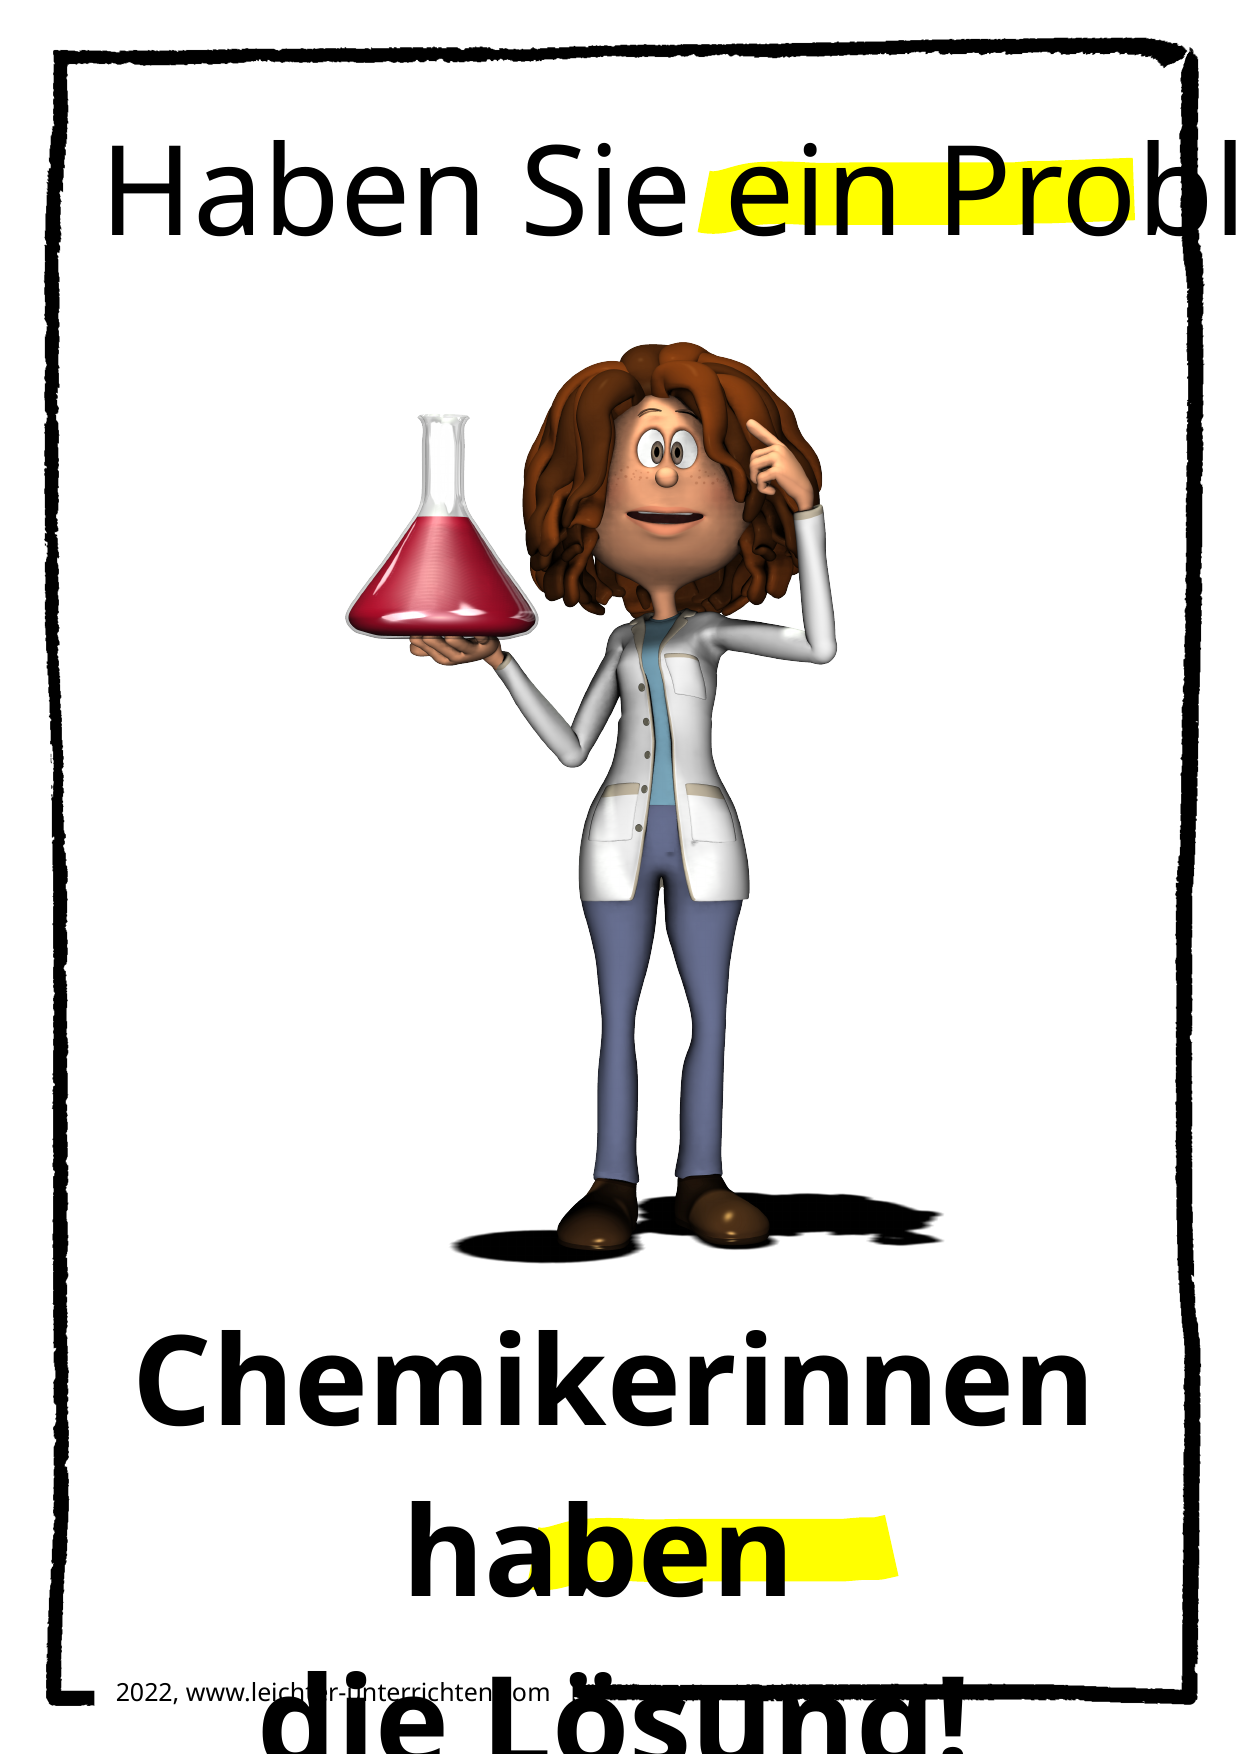

Haben Sie ein Problem?
Chemikerinnen haben
die Lösung!
 2022, www.leichter-unterrichten.com